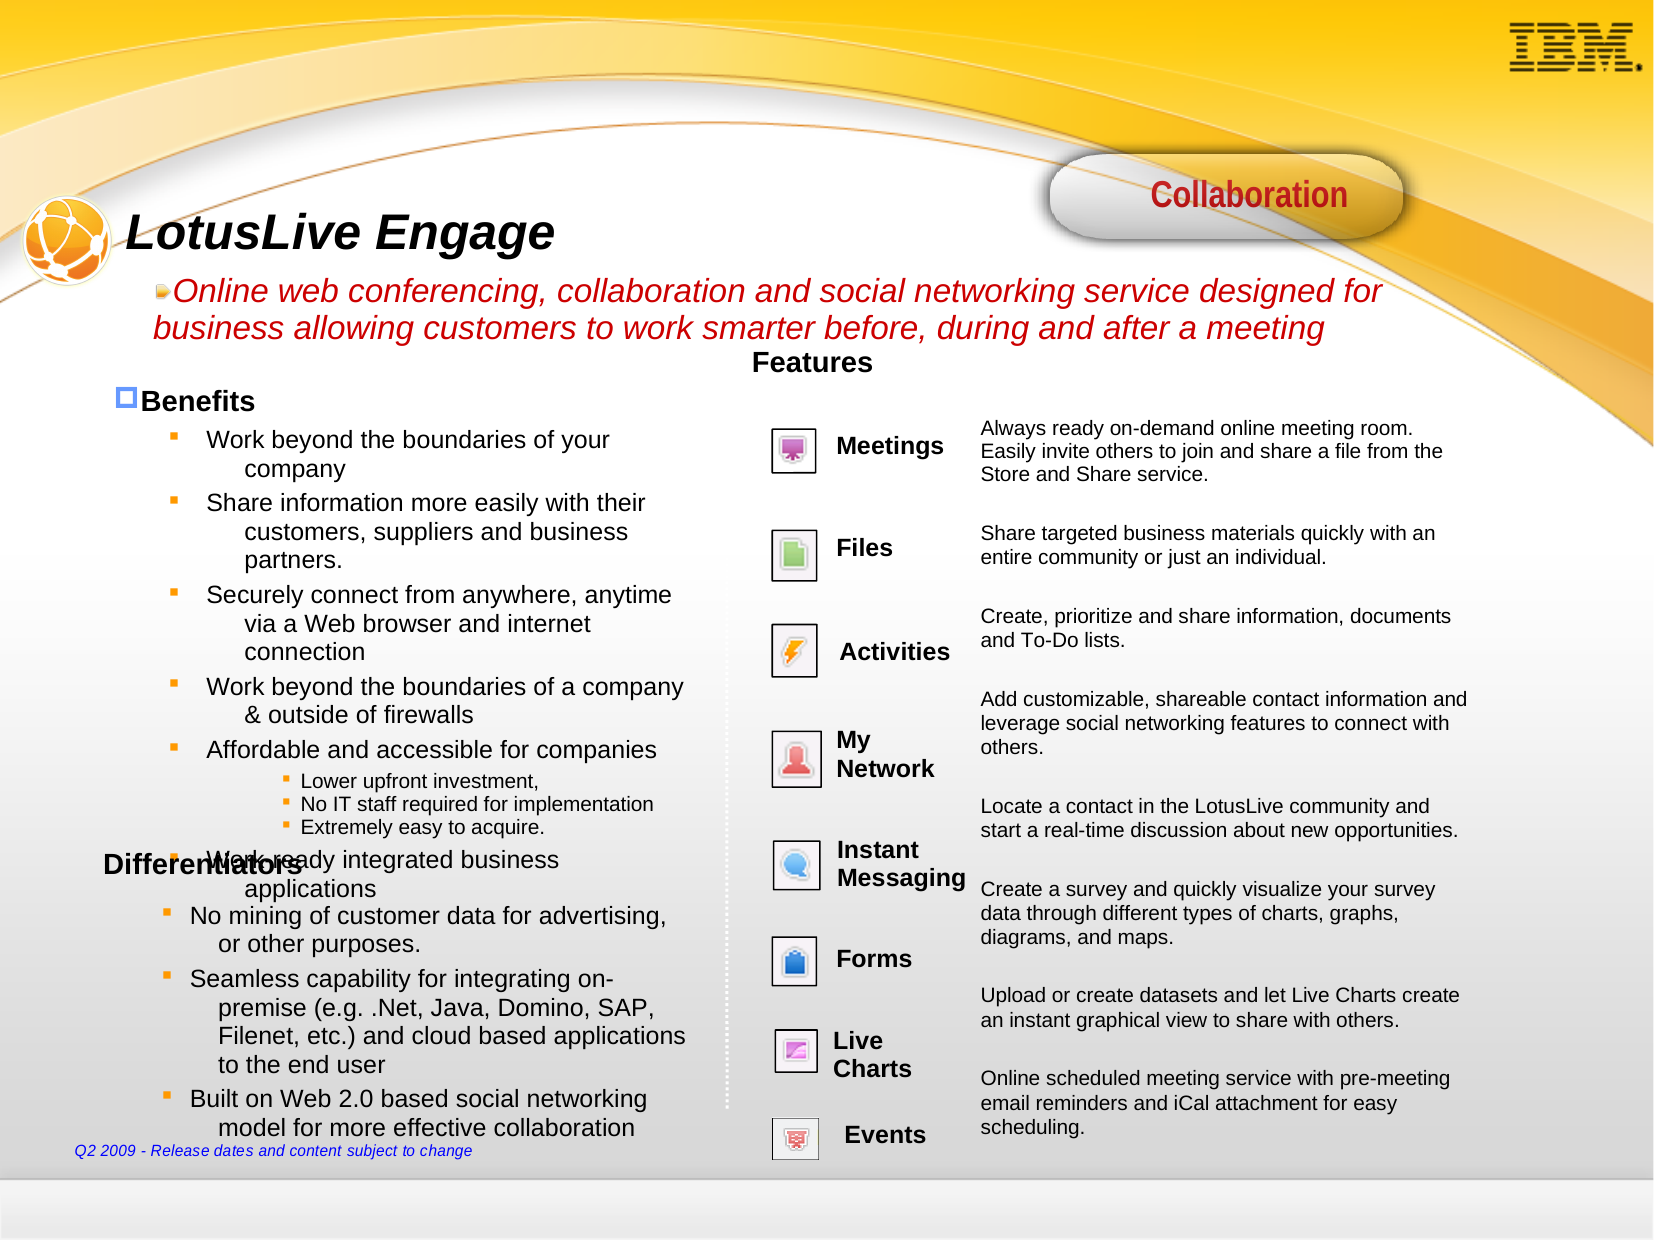

Collaboration
# LotusLive Engage
Online web conferencing, collaboration and social networking service designed for business allowing customers to work smarter before, during and after a meeting
Features
Benefits
Work beyond the boundaries of your company
Share information more easily with their customers, suppliers and business partners.
Securely connect from anywhere, anytime via a Web browser and internet connection
Work beyond the boundaries of a company & outside of firewalls
Affordable and accessible for companies
Lower upfront investment,
No IT staff required for implementation
Extremely easy to acquire.
Work-ready integrated business applications
Always ready on-demand online meeting room. Easily invite others to join and share a file from the Store and Share service.
Share targeted business materials quickly with an entire community or just an individual.
Create, prioritize and share information, documents and To-Do lists.
Add customizable, shareable contact information and leverage social networking features to connect with others.
Locate a contact in the LotusLive community and start a real-time discussion about new opportunities.
Create a survey and quickly visualize your survey data through different types of charts, graphs, diagrams, and maps.
Upload or create datasets and let Live Charts create an instant graphical view to share with others.
Online scheduled meeting service with pre-meeting email reminders and iCal attachment for easy scheduling.
Meetings
Files
Activities
My Network
Instant Messaging
Differentiators
No mining of customer data for advertising, or other purposes.
Seamless capability for integrating on-premise (e.g. .Net, Java, Domino, SAP, Filenet, etc.) and cloud based applications to the end user
Built on Web 2.0 based social networking model for more effective collaboration
Forms
Live Charts
Events